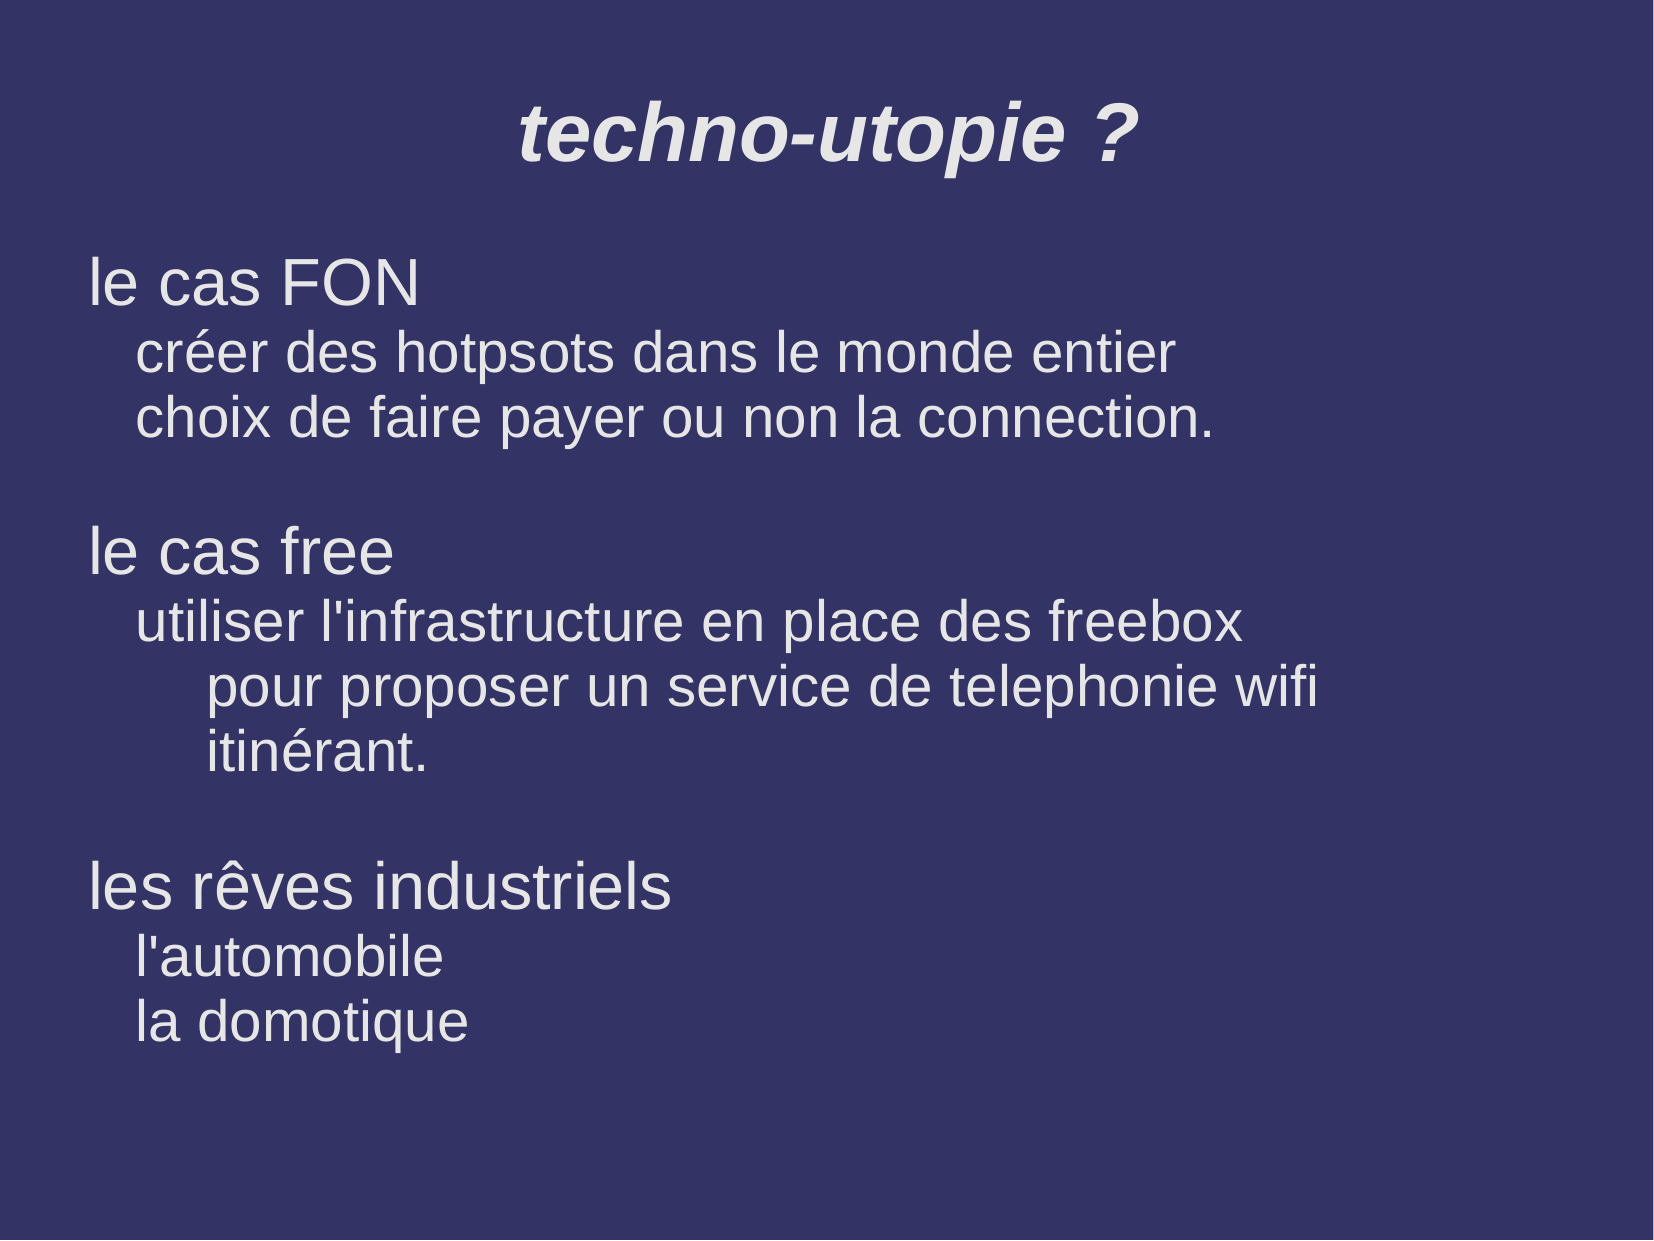

# techno-utopie ?
le cas FON
créer des hotpsots dans le monde entier
choix de faire payer ou non la connection.
le cas free
utiliser l'infrastructure en place des freebox pour proposer un service de telephonie wifi itinérant.
les rêves industriels
l'automobile
la domotique